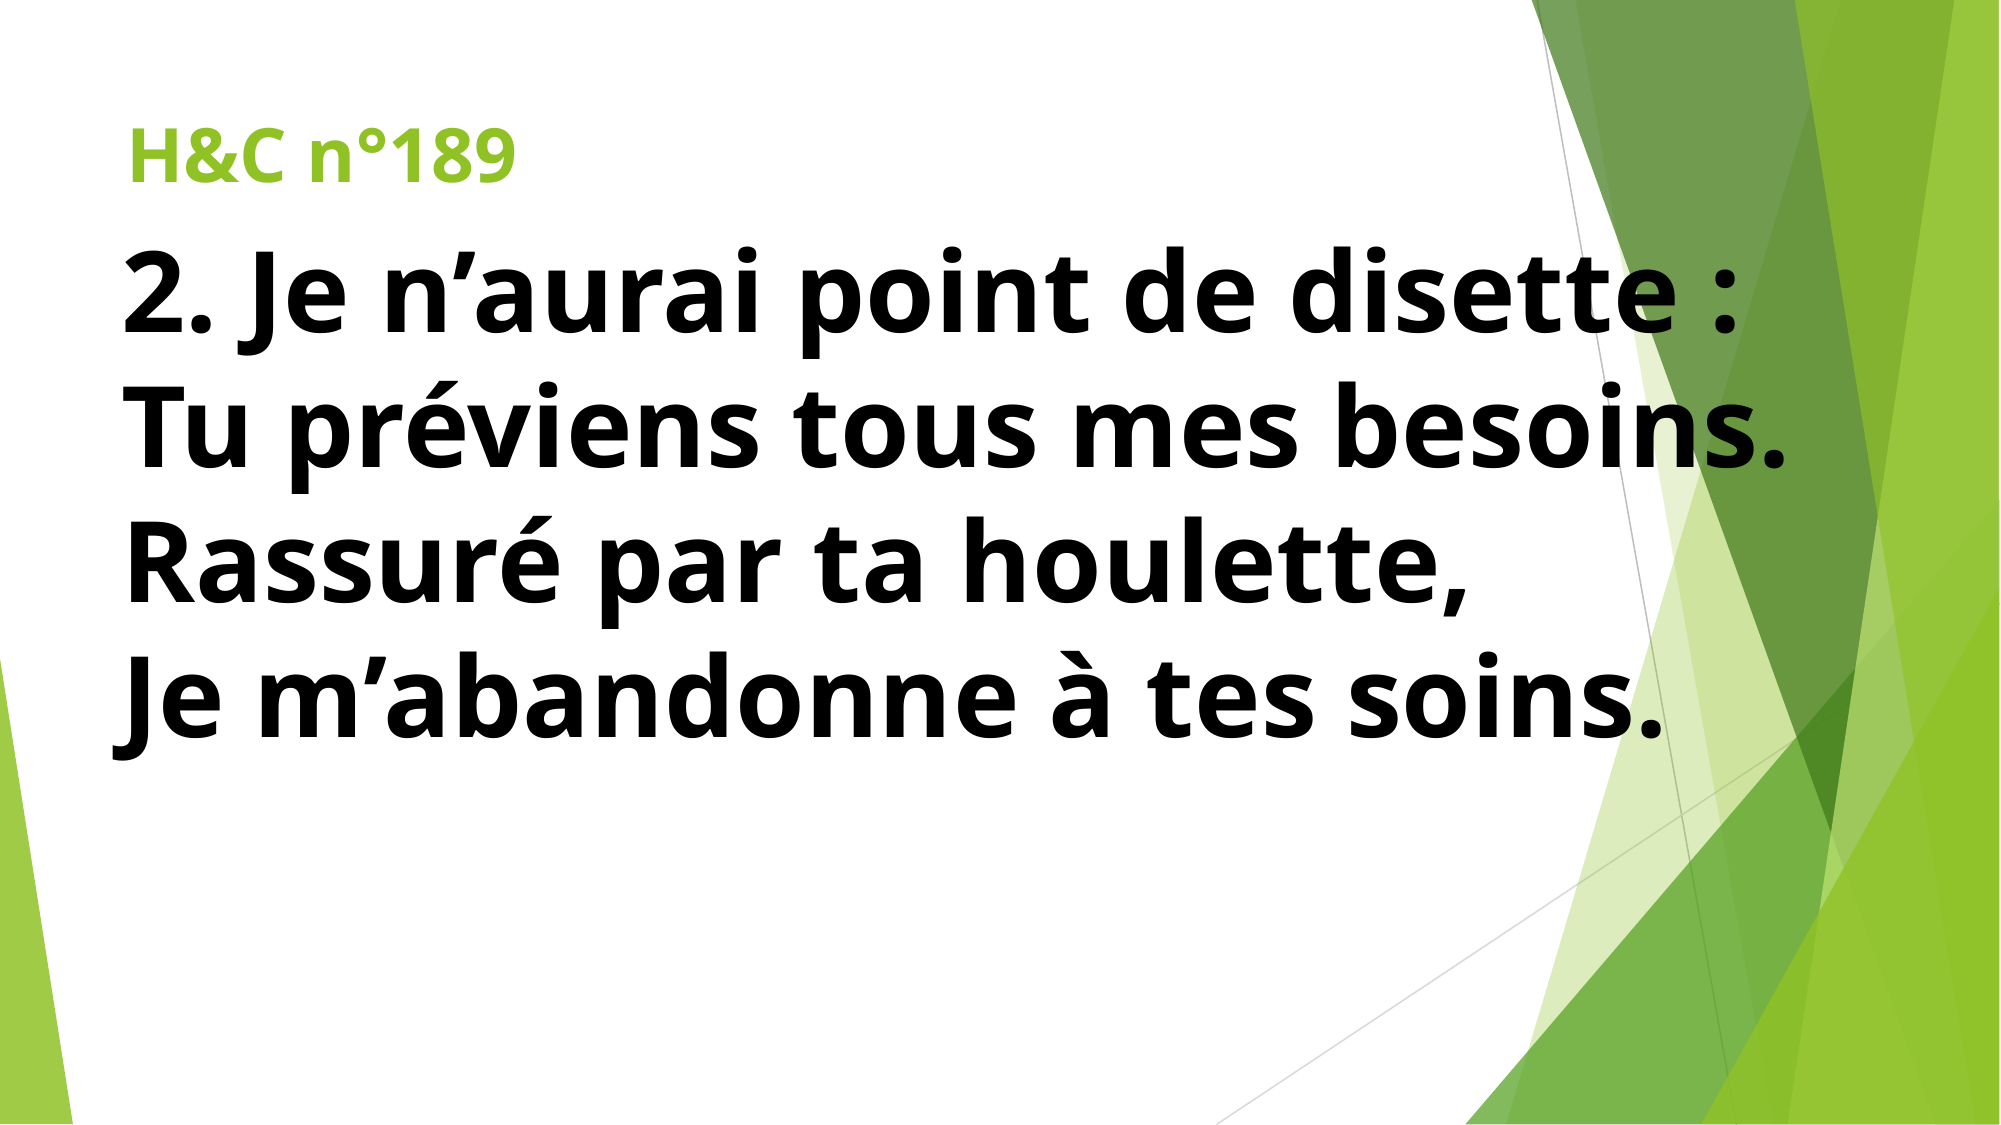

H&C n°189
2. Je n’aurai point de disette :
Tu préviens tous mes besoins.
Rassuré par ta houlette,
Je m’abandonne à tes soins.